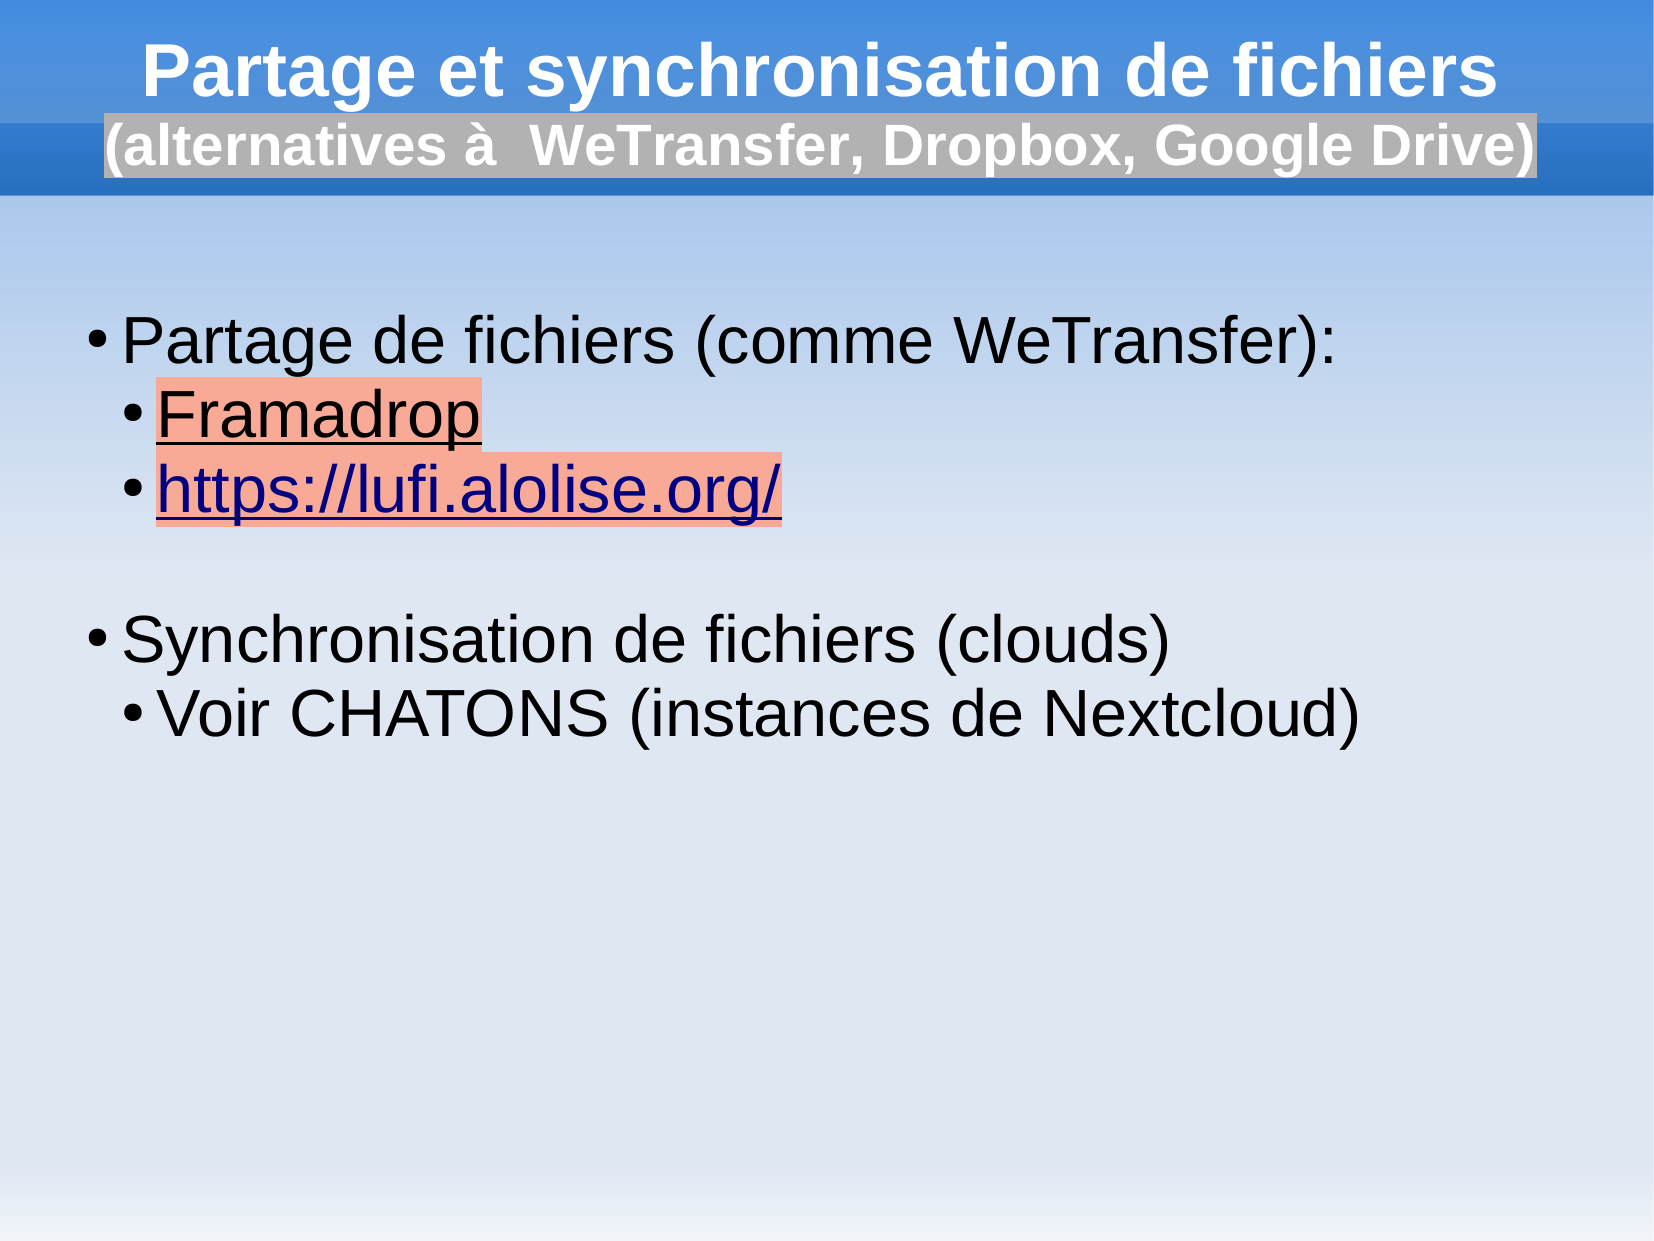

# Partage et synchronisation de fichiers (alternatives à WeTransfer, Dropbox, Google Drive)
Partage de fichiers (comme WeTransfer):
Framadrop
https://lufi.alolise.org/
Synchronisation de fichiers (clouds)
Voir CHATONS (instances de Nextcloud)